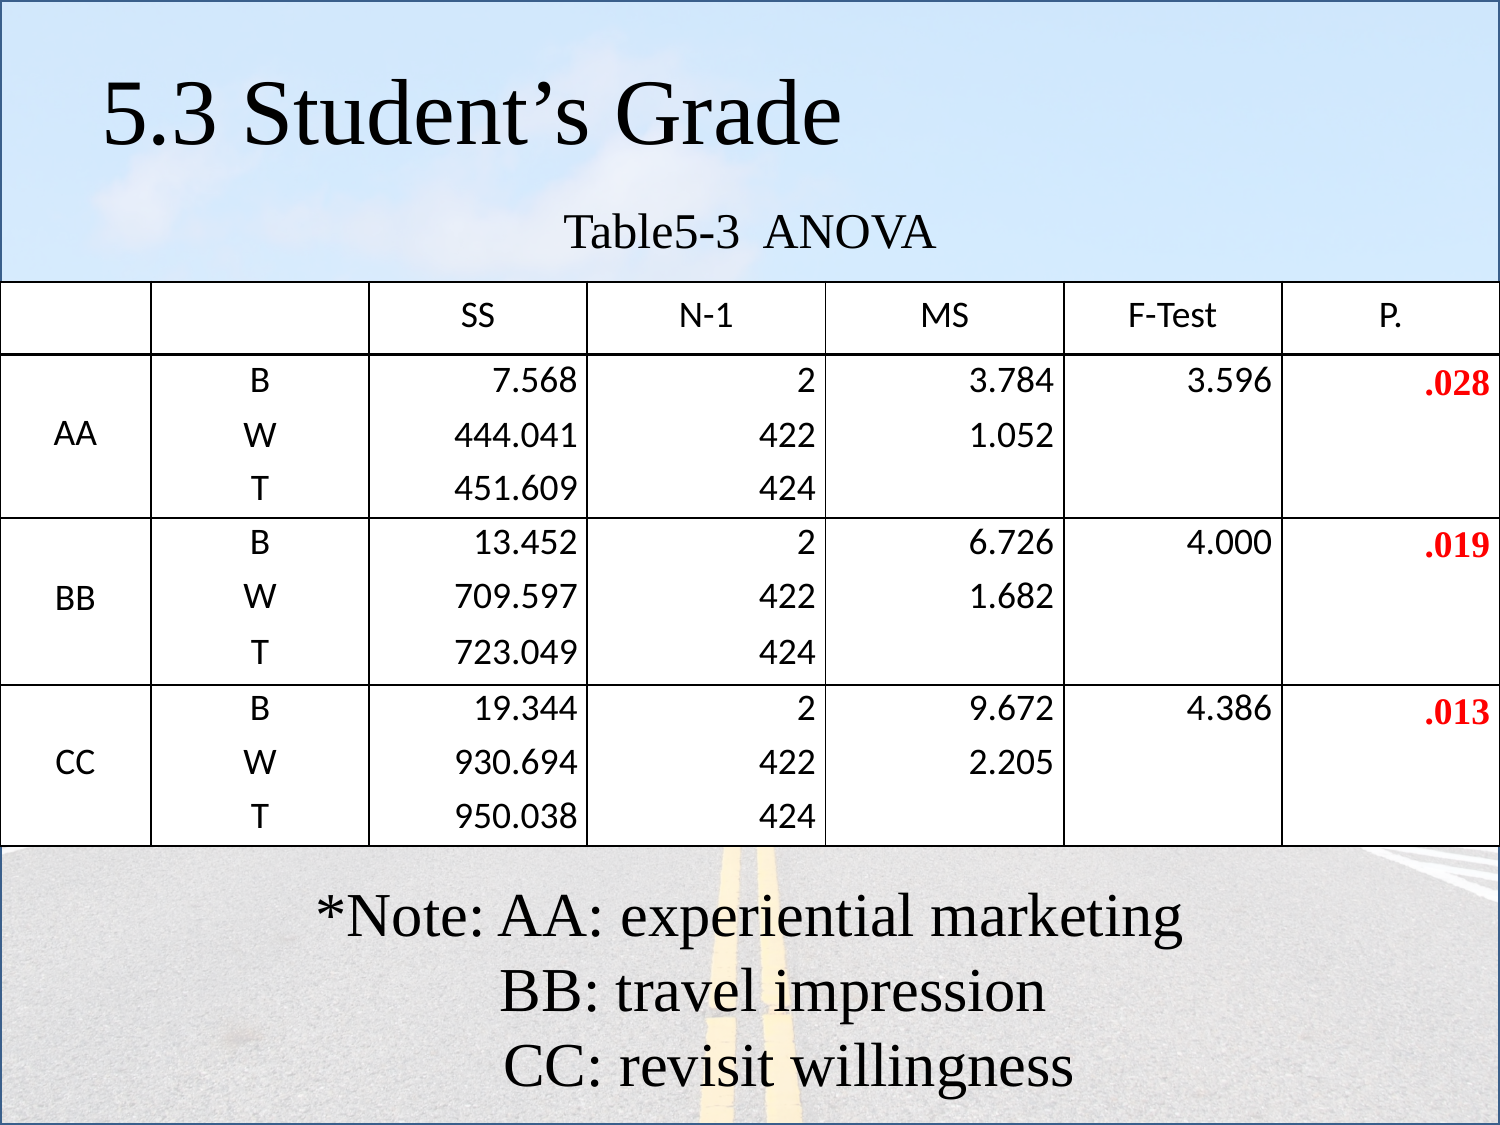

# 5.3 Student’s Grade
Table5-3 ANOVA
| | | SS | N-1 | MS | F-Test | P. |
| --- | --- | --- | --- | --- | --- | --- |
| AA | B | 7.568 | 2 | 3.784 | 3.596 | .028 |
| | W | 444.041 | 422 | 1.052 | | |
| | T | 451.609 | 424 | | | |
| BB | B | 13.452 | 2 | 6.726 | 4.000 | .019 |
| | W | 709.597 | 422 | 1.682 | | |
| | T | 723.049 | 424 | | | |
| CC | B | 19.344 | 2 | 9.672 | 4.386 | .013 |
| | W | 930.694 | 422 | 2.205 | | |
| | T | 950.038 | 424 | | | |
*Note: AA: experiential marketing
 BB: travel impression
 CC: revisit willingness